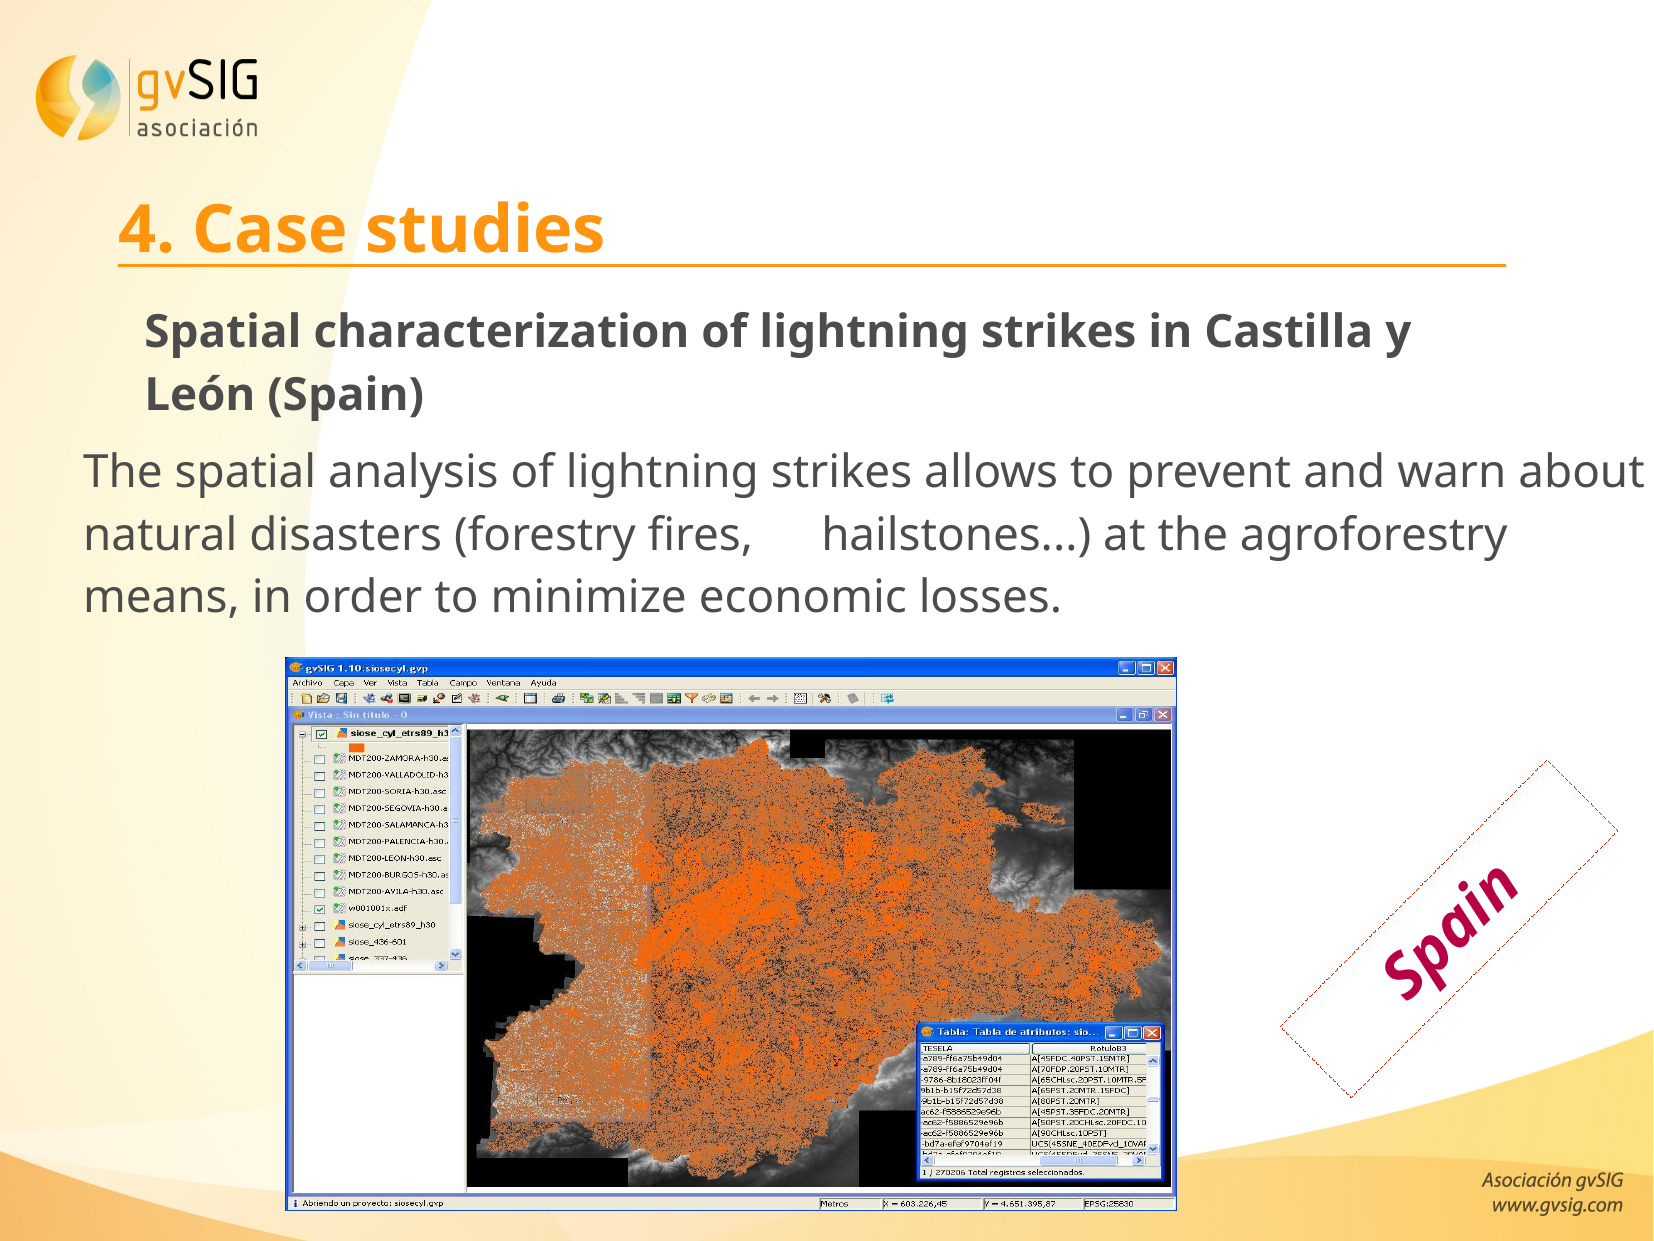

# 4. Case studies
Spatial characterization of lightning strikes in Castilla y León (Spain)
The spatial analysis of lightning strikes allows to prevent and warn about natural disasters (forestry fires, 	hailstones...) at the agroforestry means, in order to minimize economic losses.
Spain